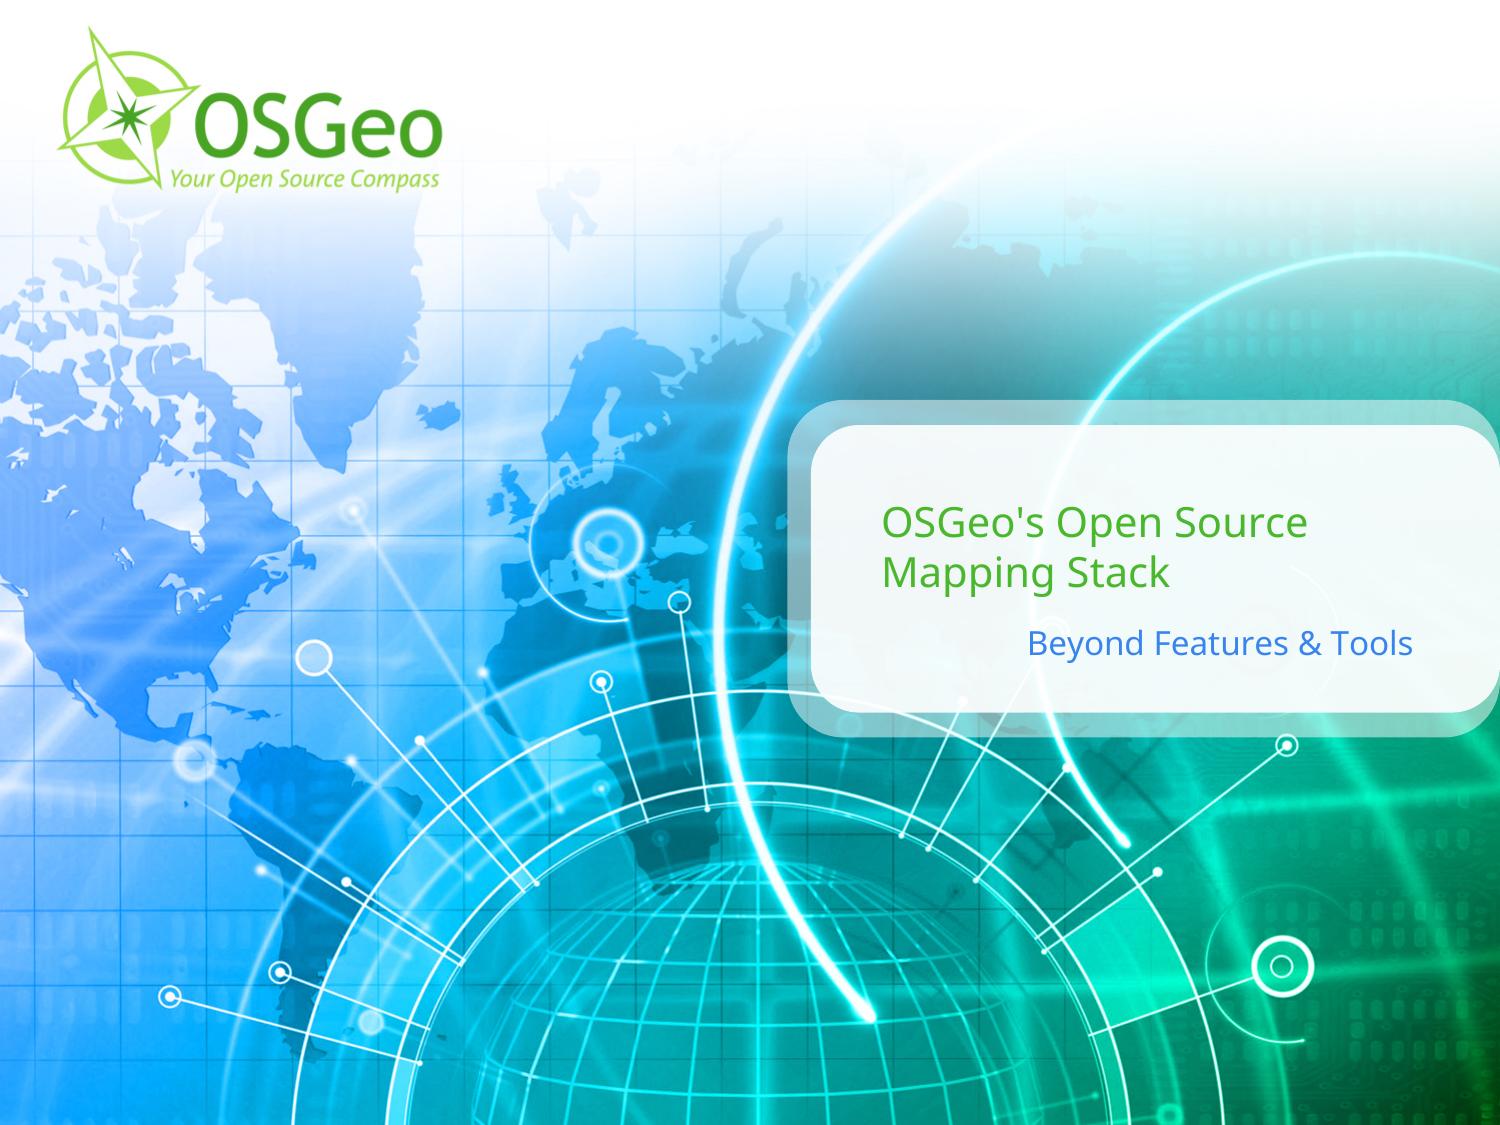

OSGeo's Open Source Mapping Stack
Beyond Features & Tools